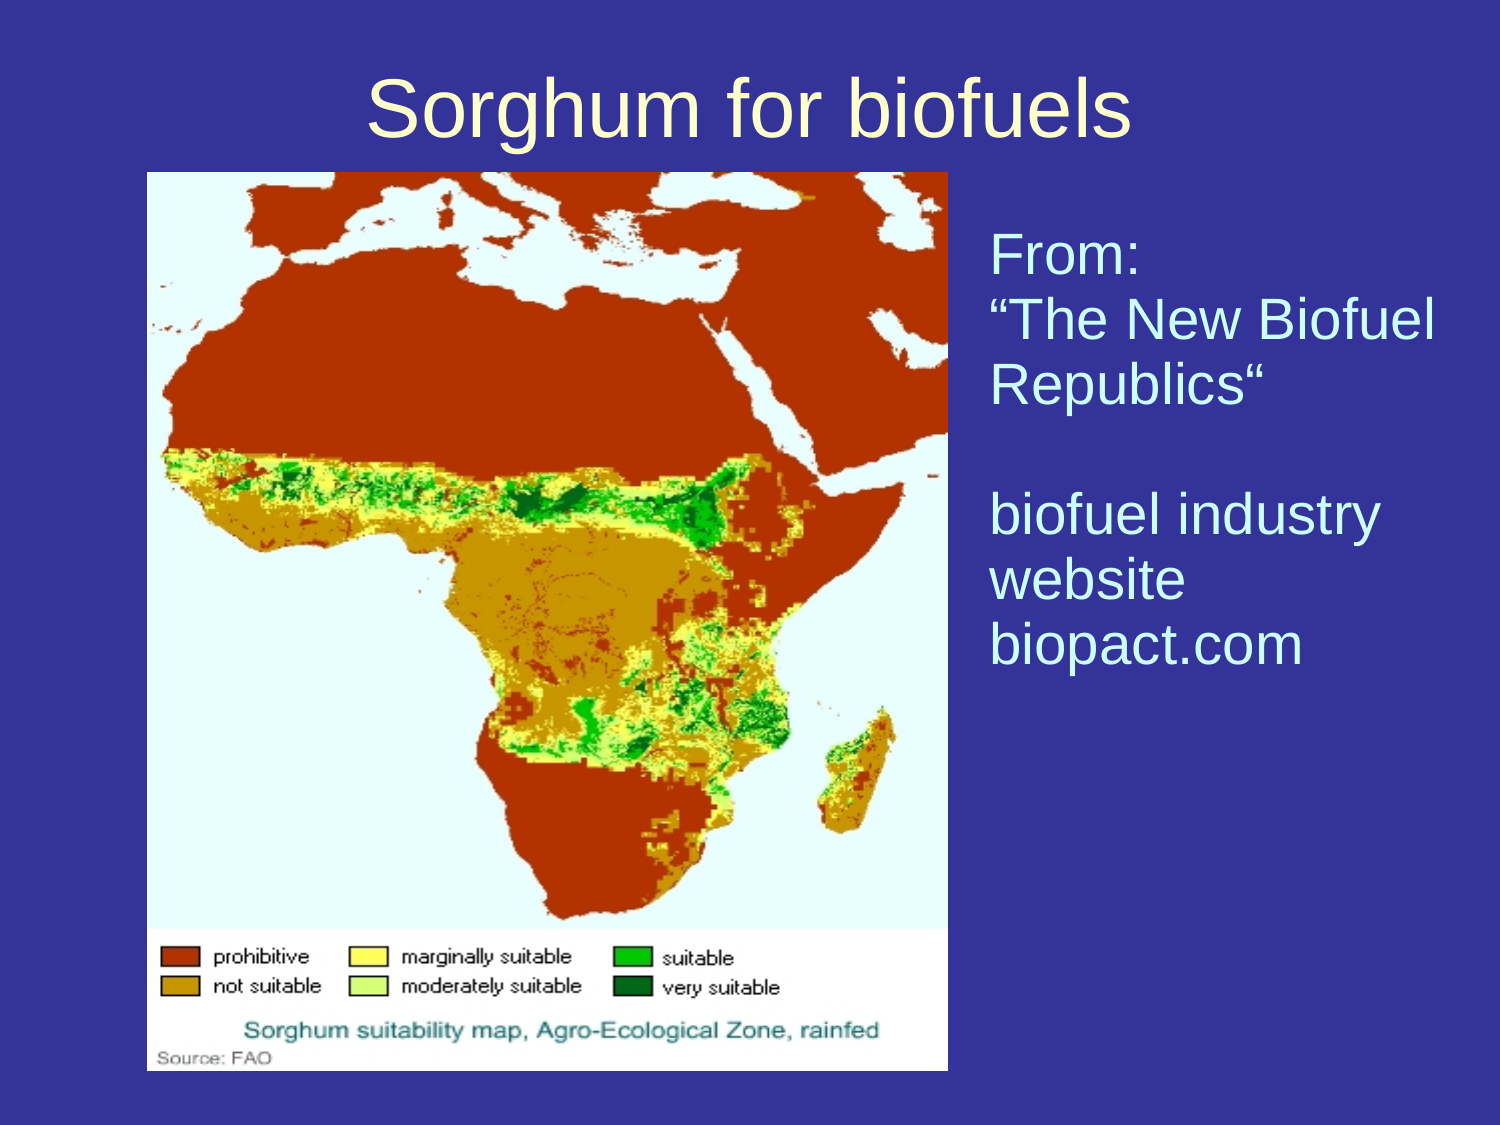

# Sorghum for biofuels
From:
“The New Biofuel Republics“
biofuel industry website biopact.com